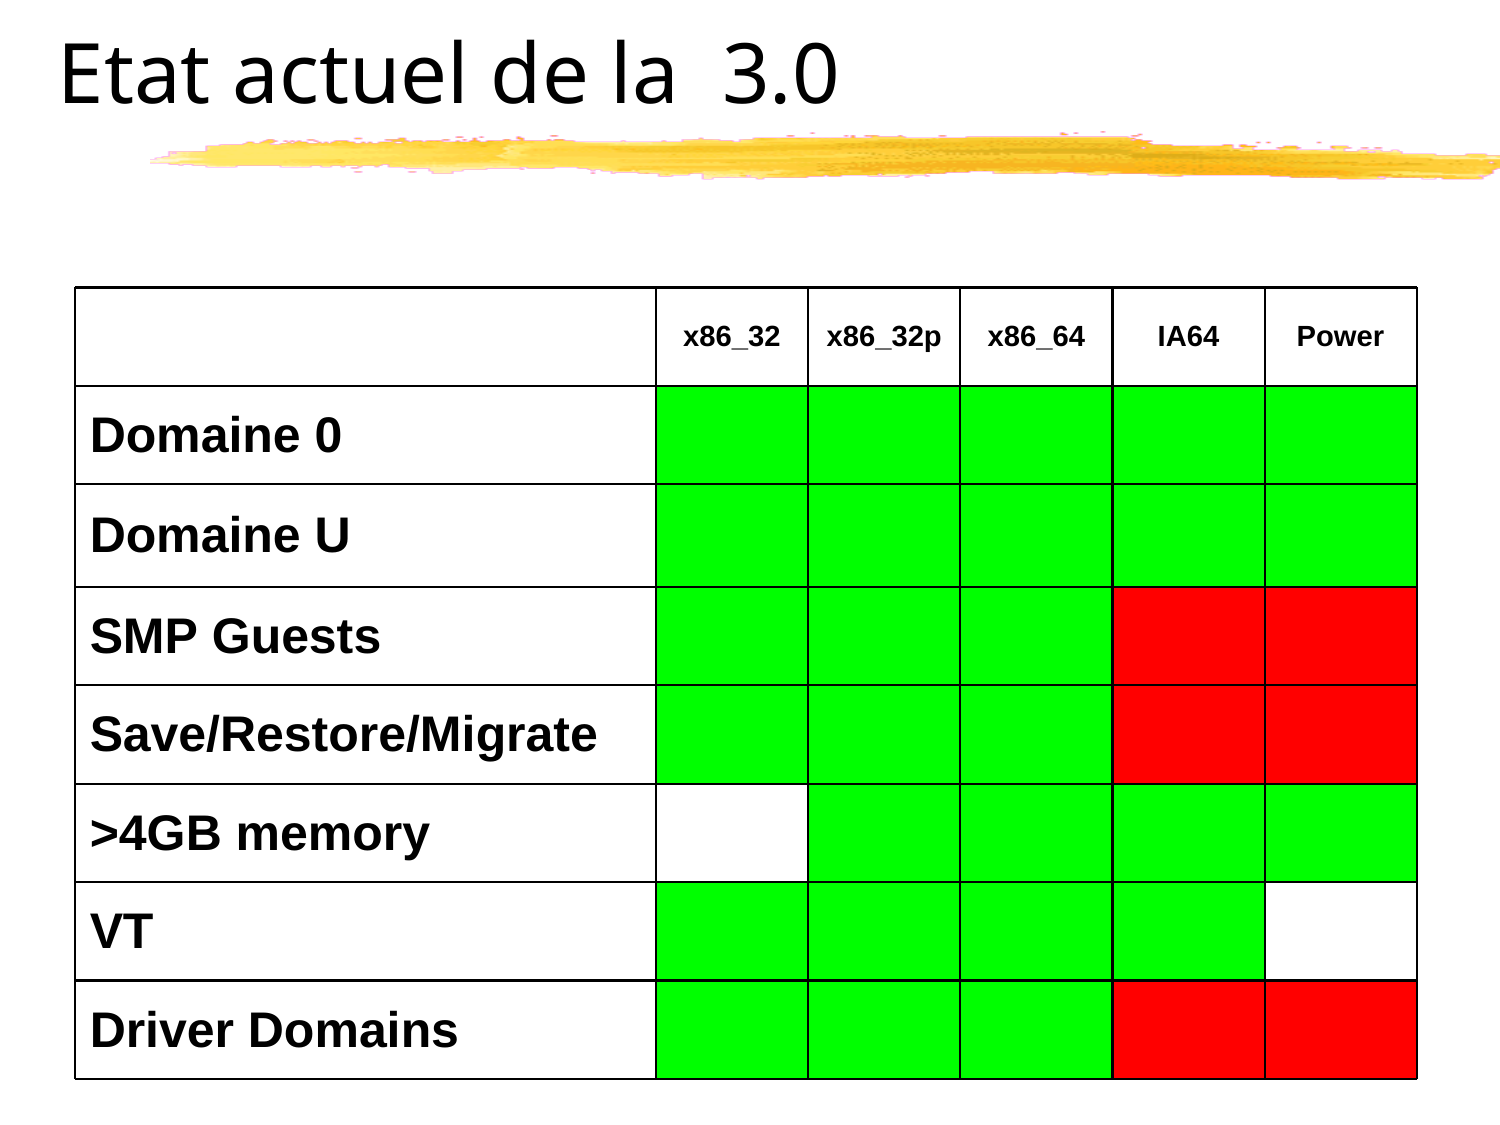

# Etat actuel de la 3.0
x86_32
x86_32p
x86_64
IA64
Power
Domaine 0
Domaine U
SMP Guests
Save/Restore/Migrate
>4GB memory
VT
Driver Domains